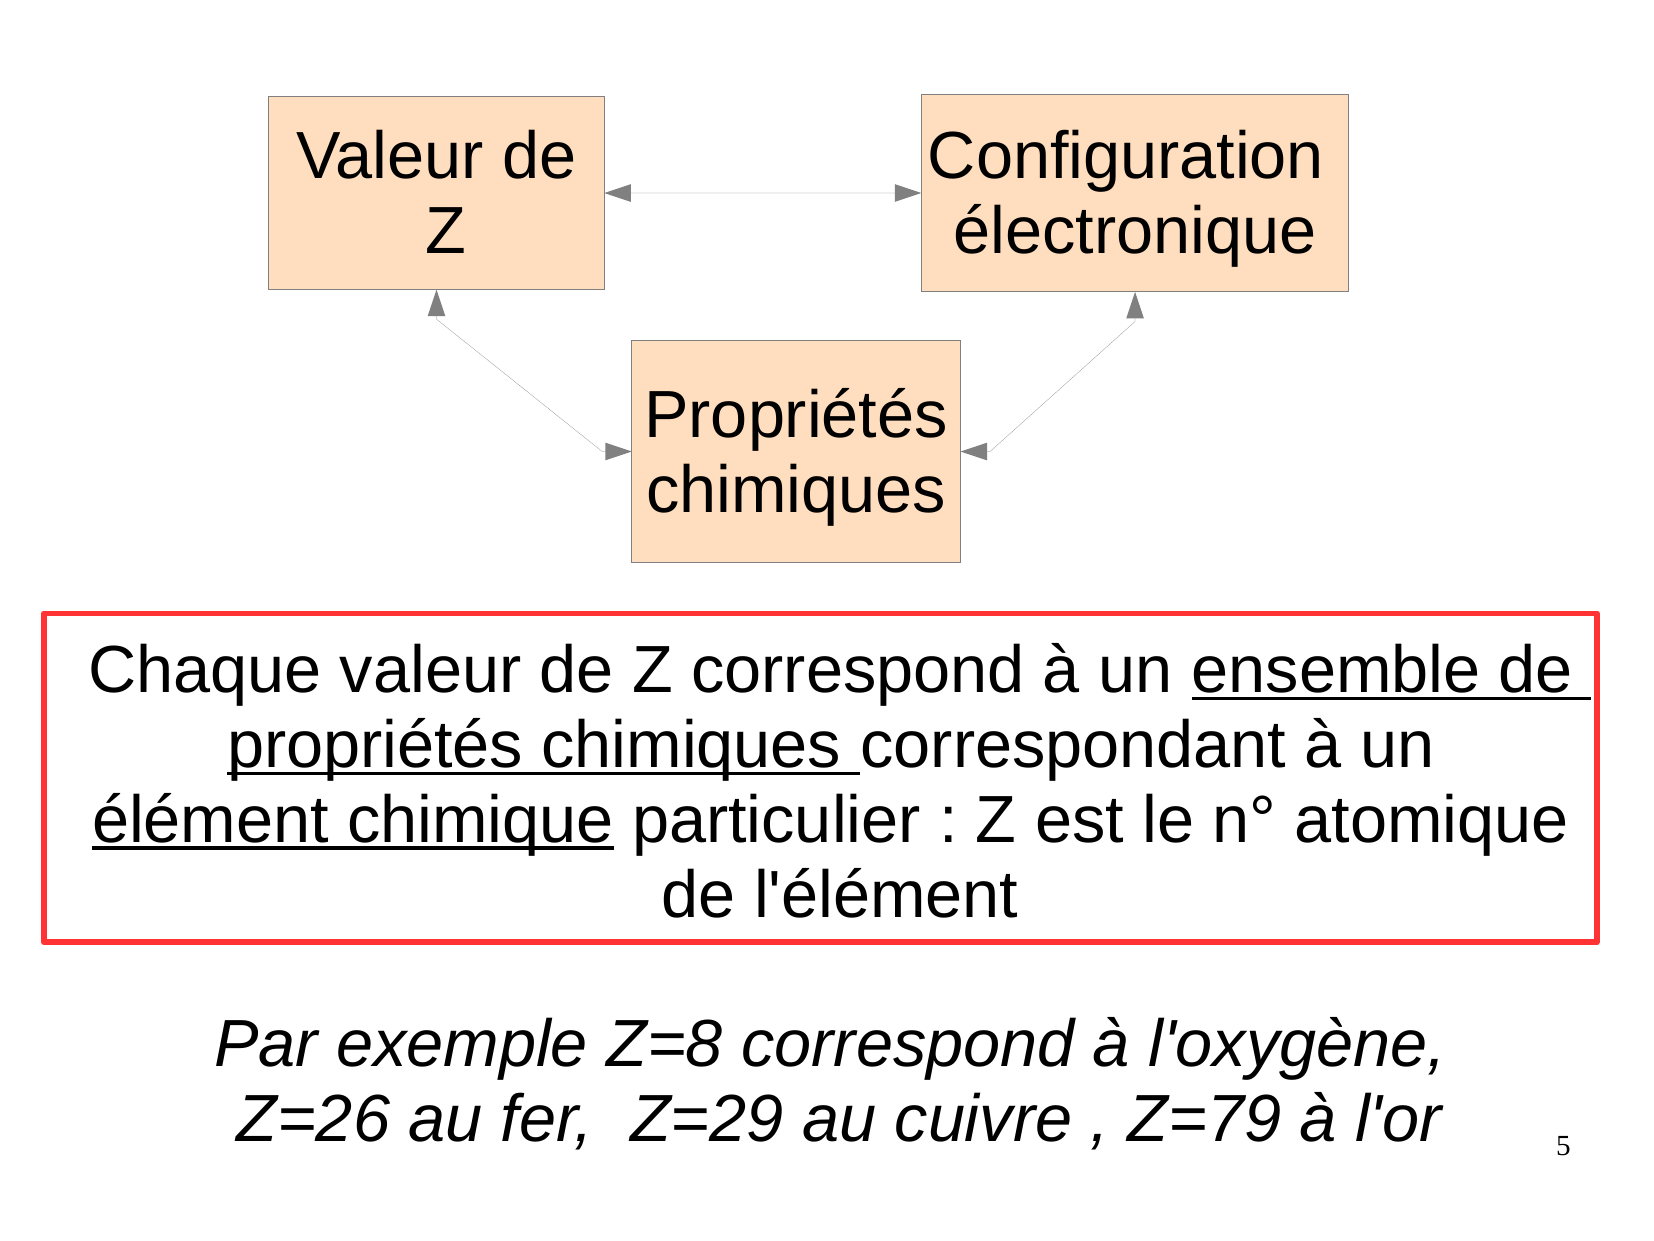

Configuration
électronique
Valeur de
 Z
Propriétés
chimiques
Chaque valeur de Z correspond à un ensemble de
propriétés chimiques correspondant à un
élément chimique particulier : Z est le n° atomique
de l'élément
Par exemple Z=8 correspond à l'oxygène,
Z=26 au fer, Z=29 au cuivre , Z=79 à l'or
5